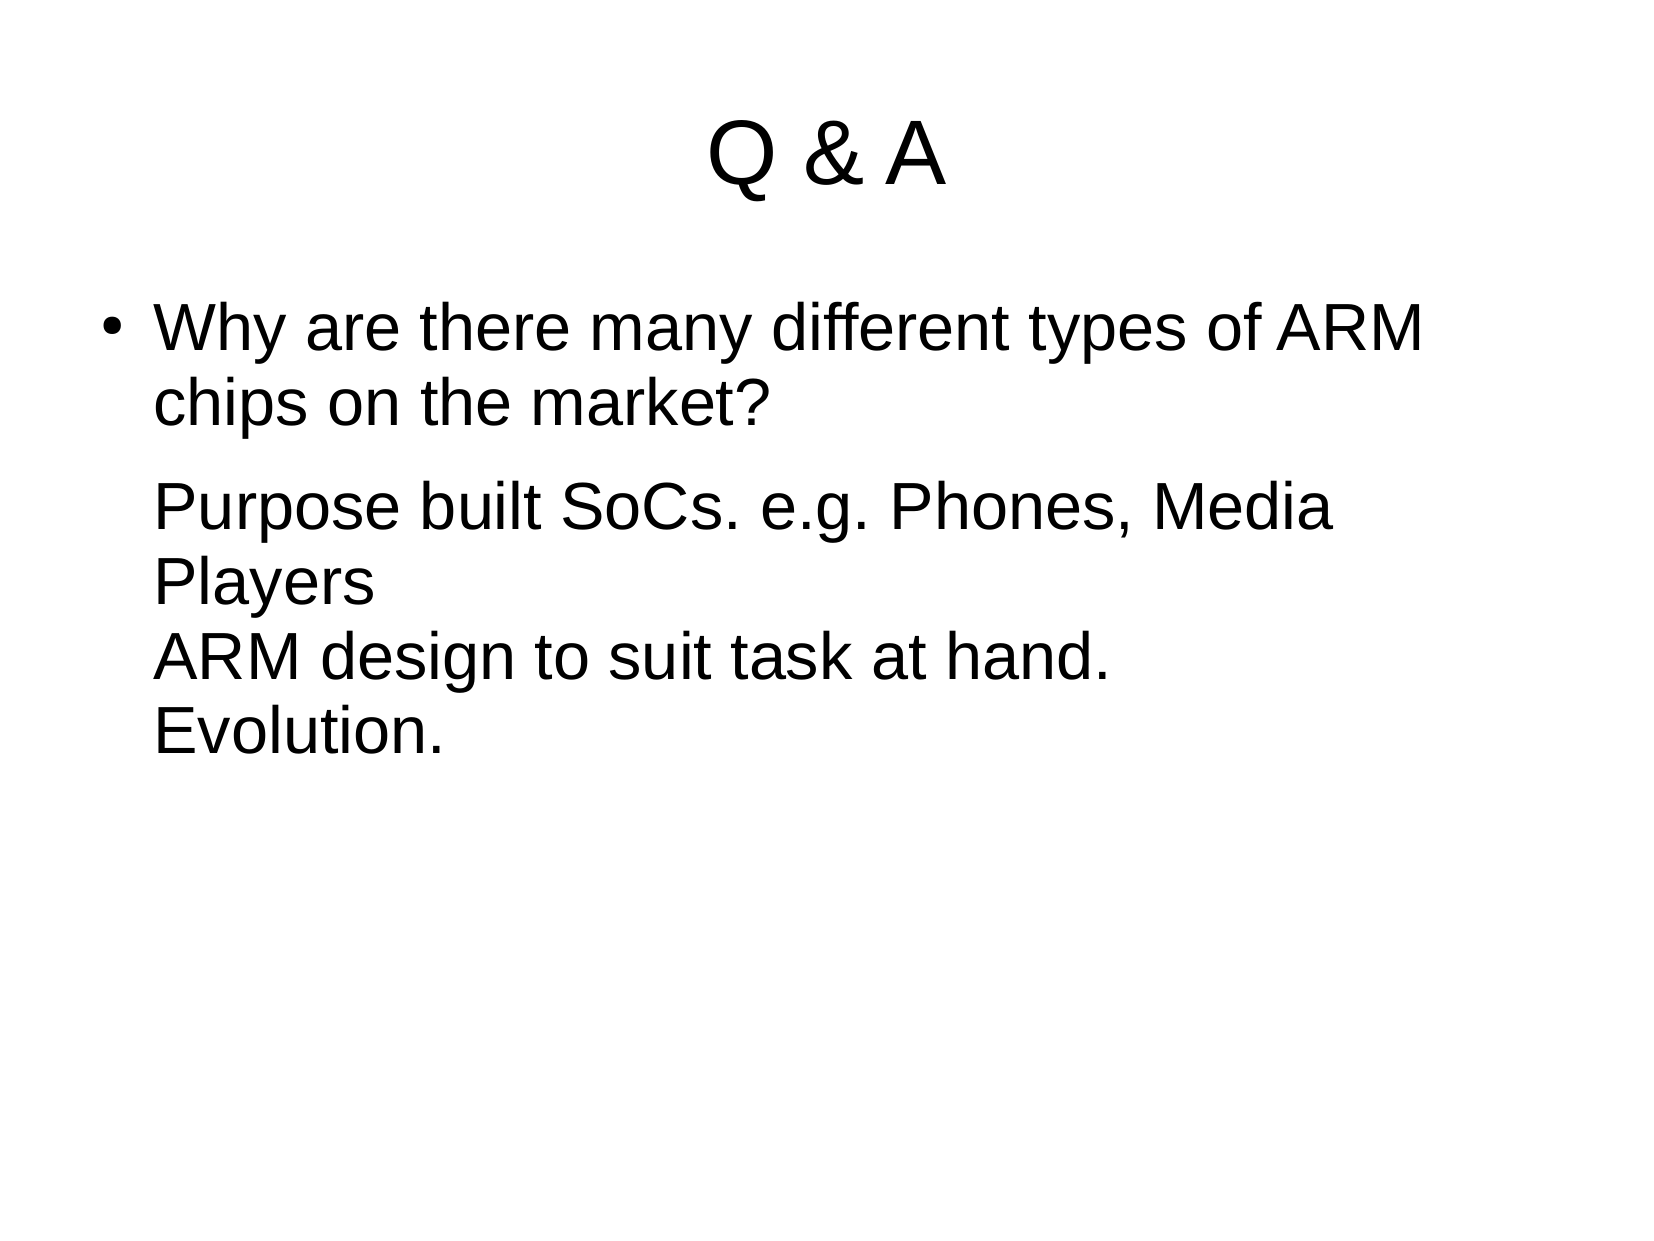

# Q & A
Why are there many different types of ARM chips on the market?
Purpose built SoCs. e.g. Phones, Media Players
ARM design to suit task at hand.
Evolution.